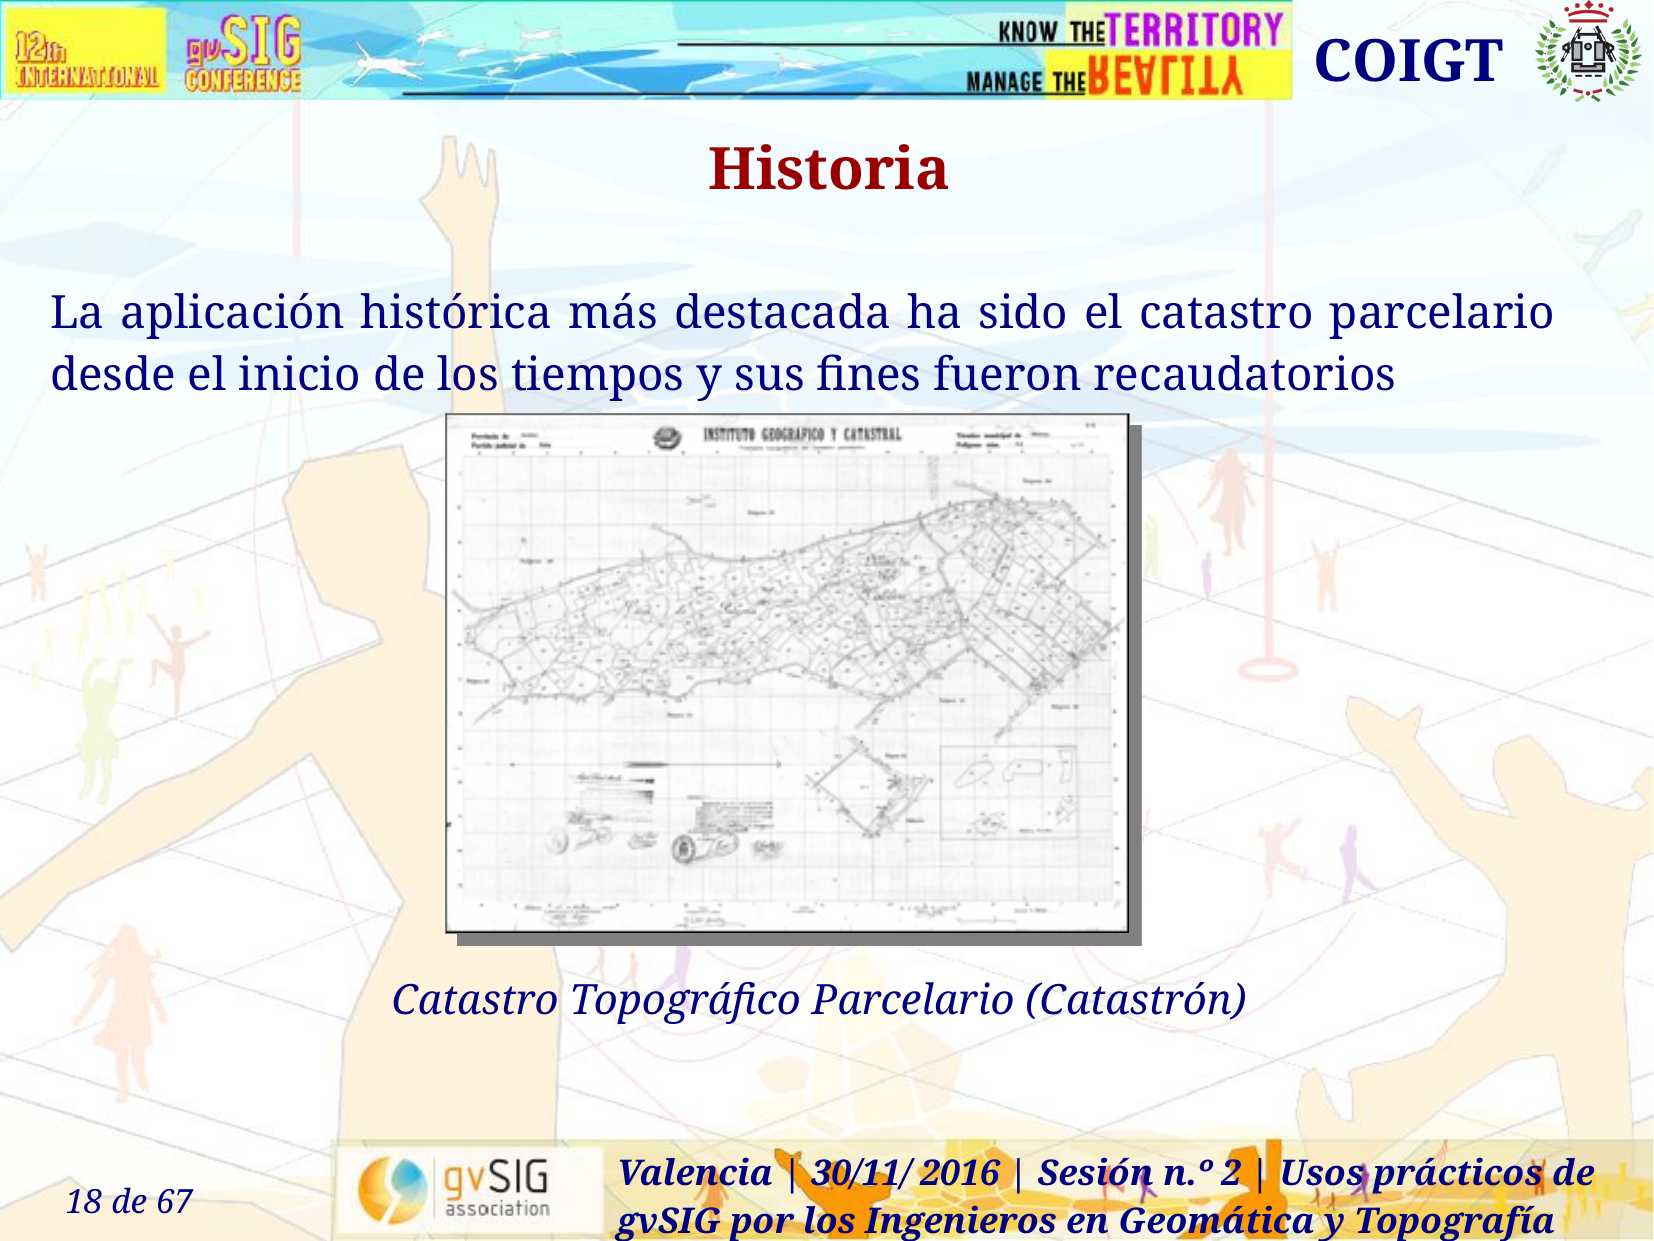

COIGT
Valencia | 30/11/ 2016 | Sesión n.º 2 | Usos prácticos de gvSIG por los Ingenieros en Geomática y Topografía
 de 67
Historia
La aplicación histórica más destacada ha sido el catastro parcelario desde el inicio de los tiempos y sus fines fueron recaudatorios
 Catastro Topográfico Parcelario (Catastrón)